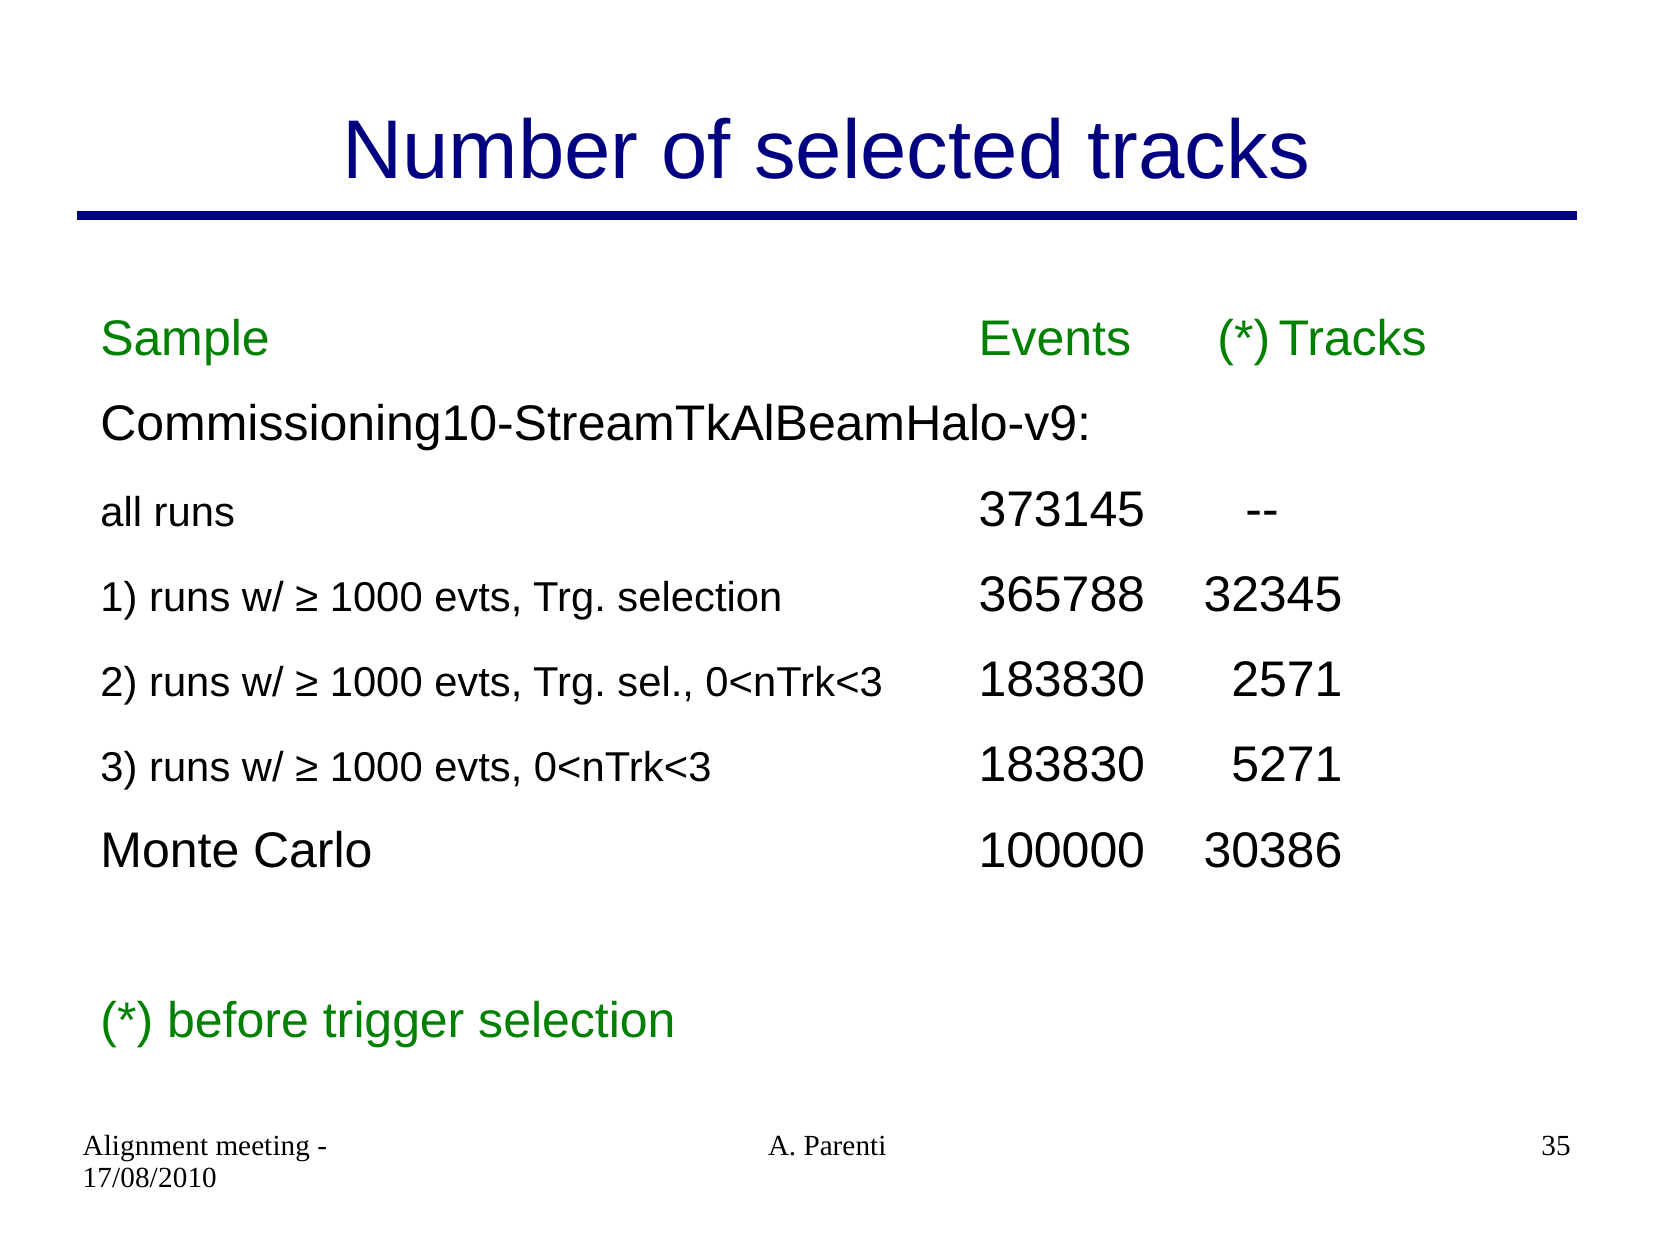

# Number of selected tracks
Sample										Events	 (*)	Tracks
Commissioning10-StreamTkAlBeamHalo-v9:
all runs										373145	 --
1) runs w/ ≥ 1000 evts, Trg. selection			365788	32345
2) runs w/ ≥ 1000 evts, Trg. sel., 0<nTrk<3		183830	 2571
3) runs w/ ≥ 1000 evts, 0<nTrk<3				183830	 5271
Monte Carlo									100000	30386
(*) before trigger selection
35